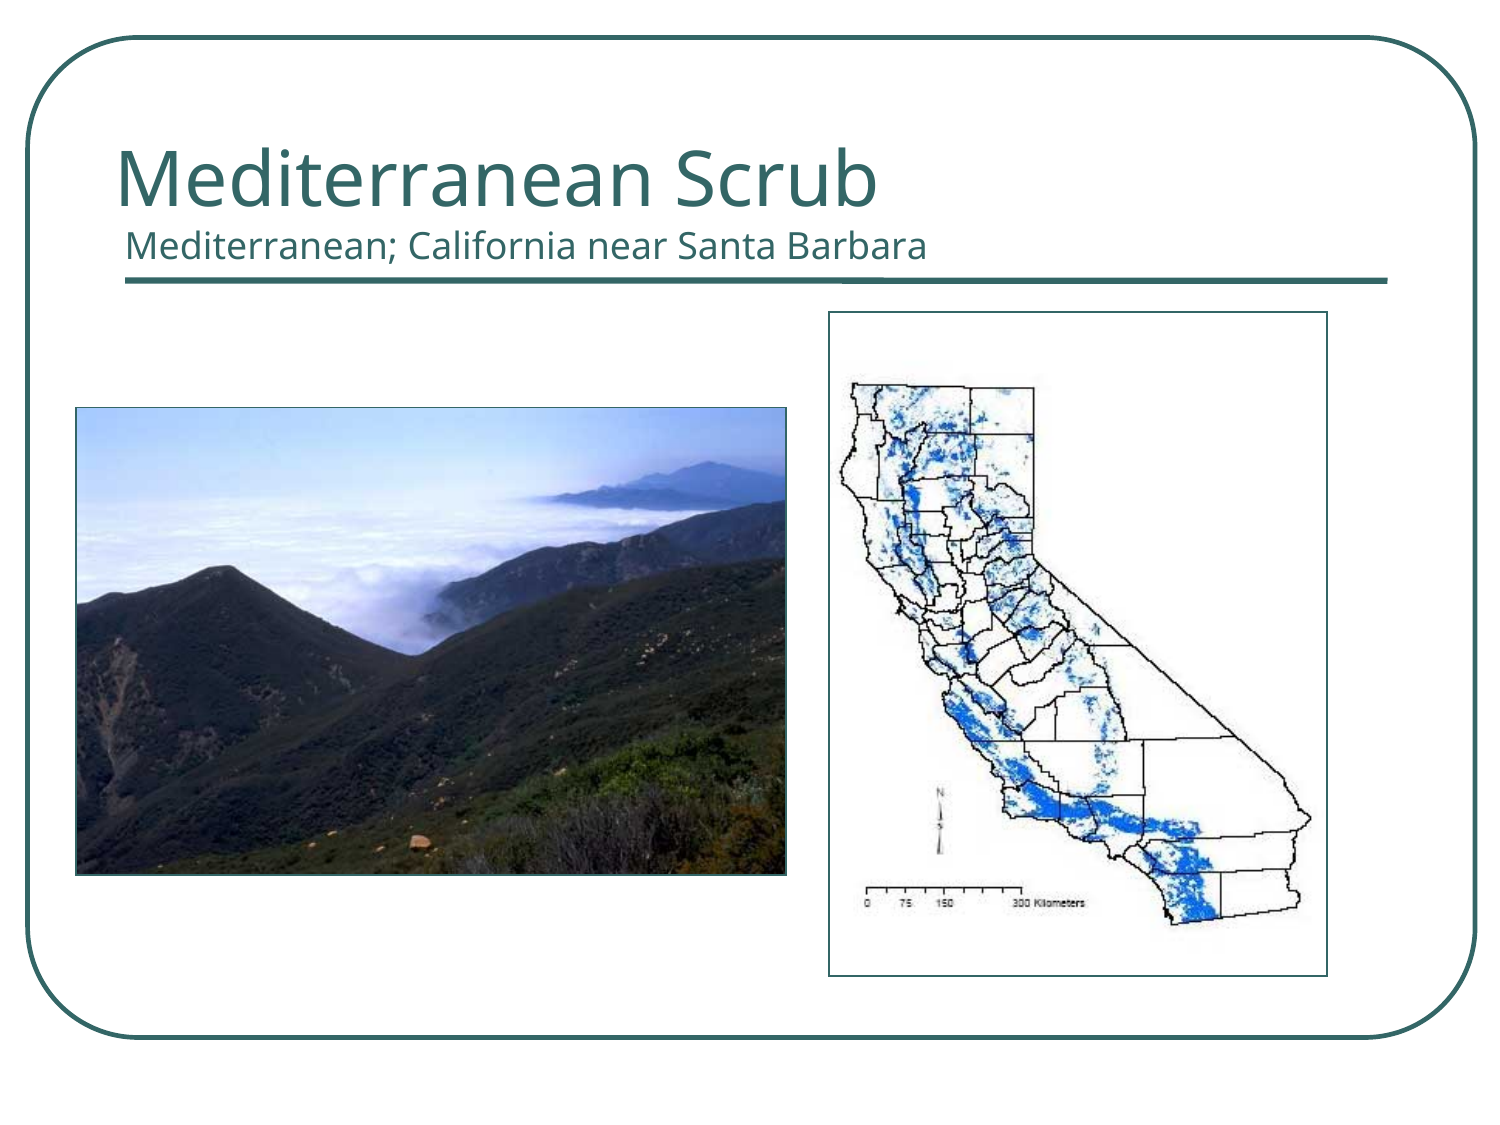

# Mediterranean Scrub Mediterranean; California near Santa Barbara